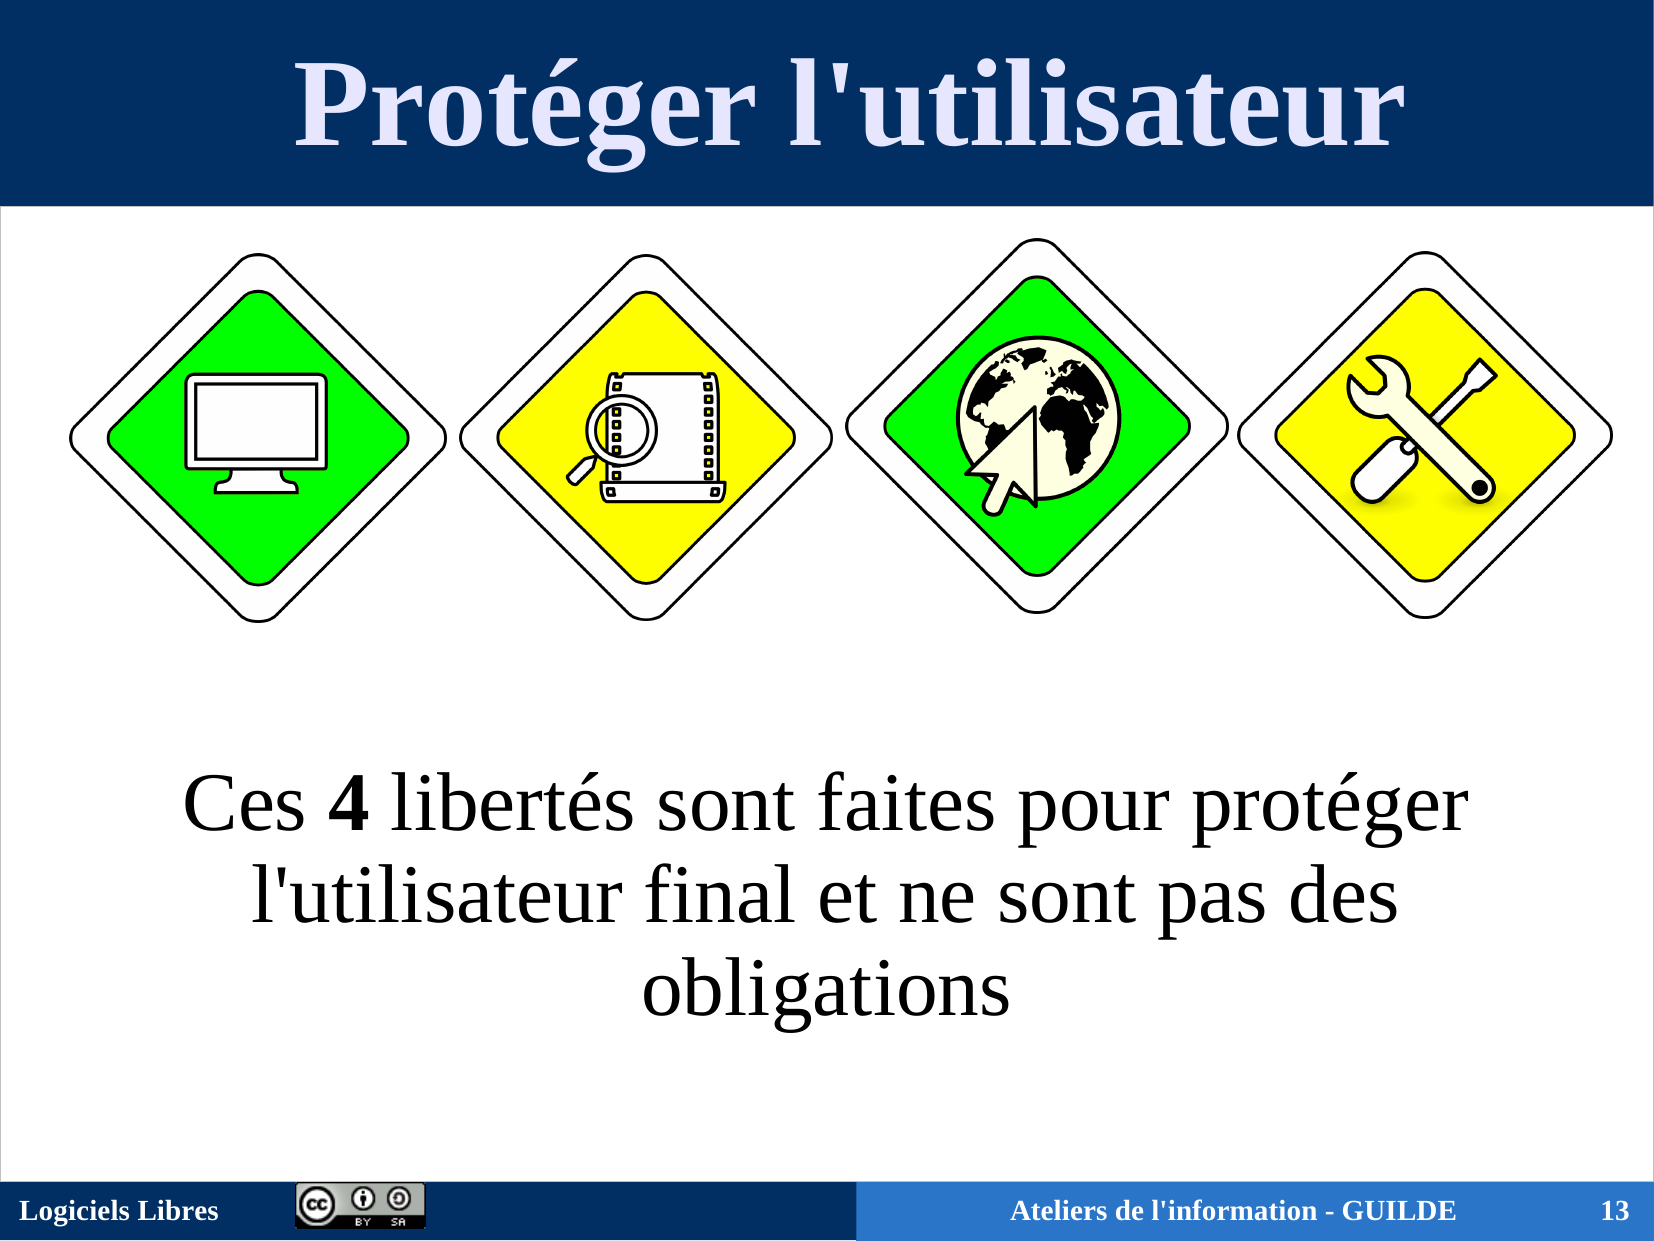

# Protéger l'utilisateur
Ces 4 libertés sont faites pour protéger l'utilisateur final et ne sont pas des obligations
13